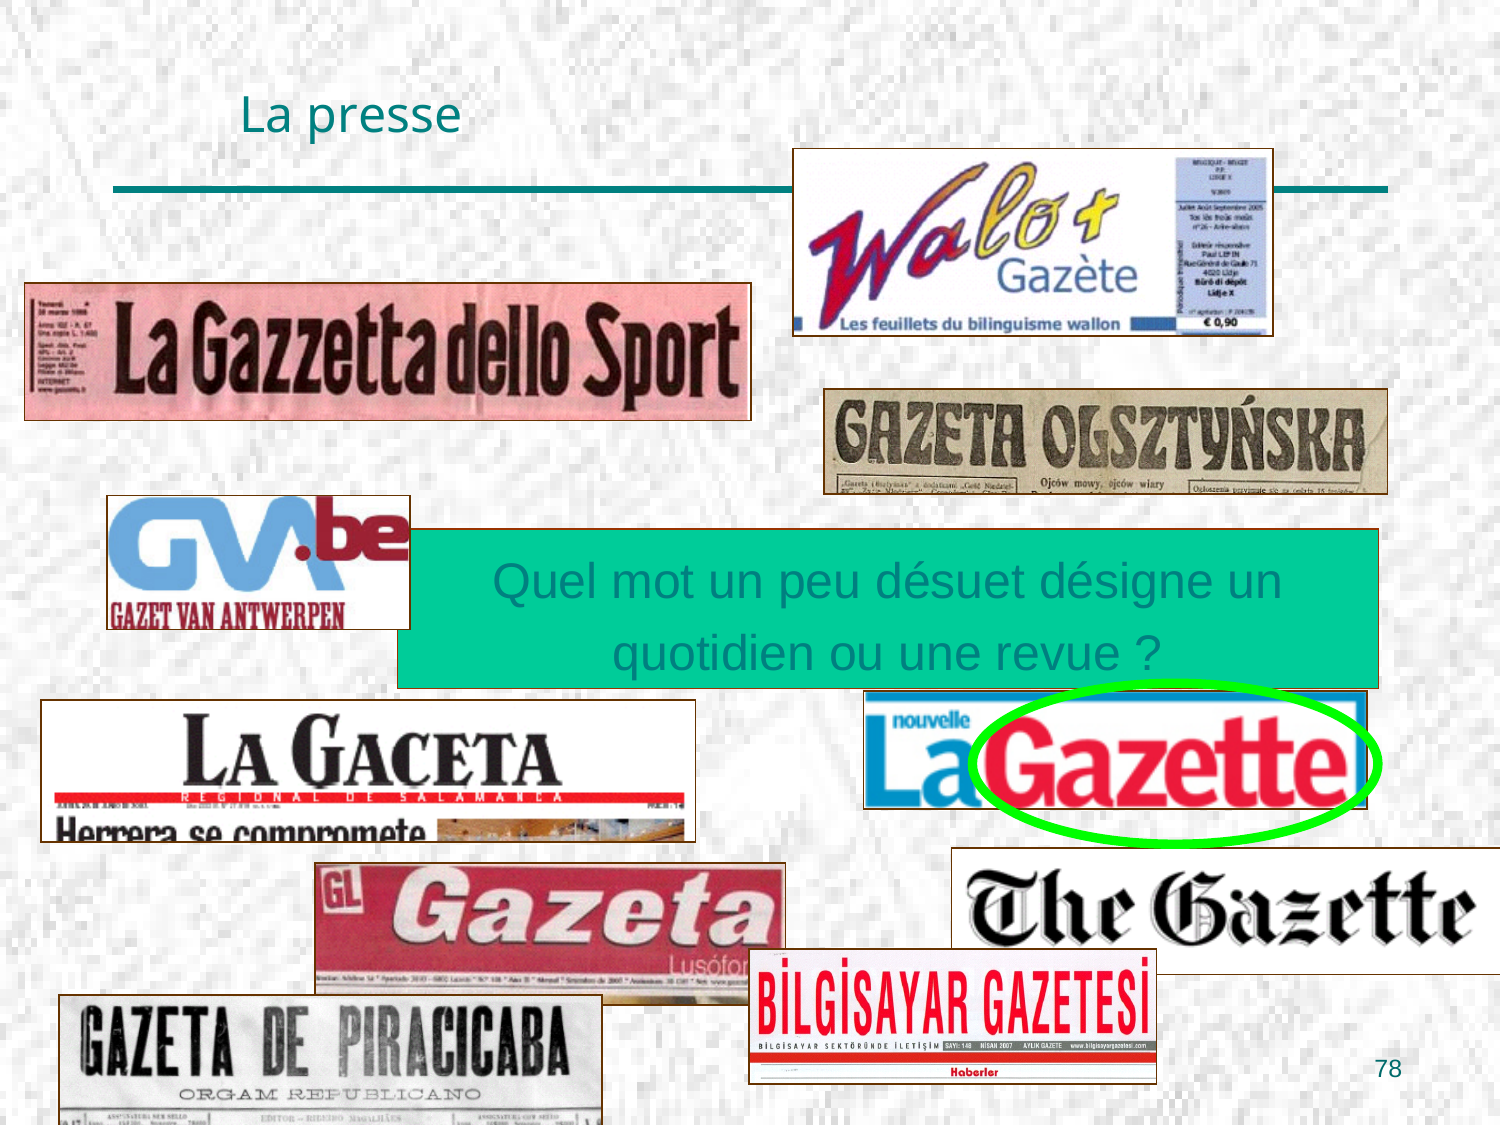

La presse
Quel mot un peu désuet désigne un quotidien ou une revue ?
78